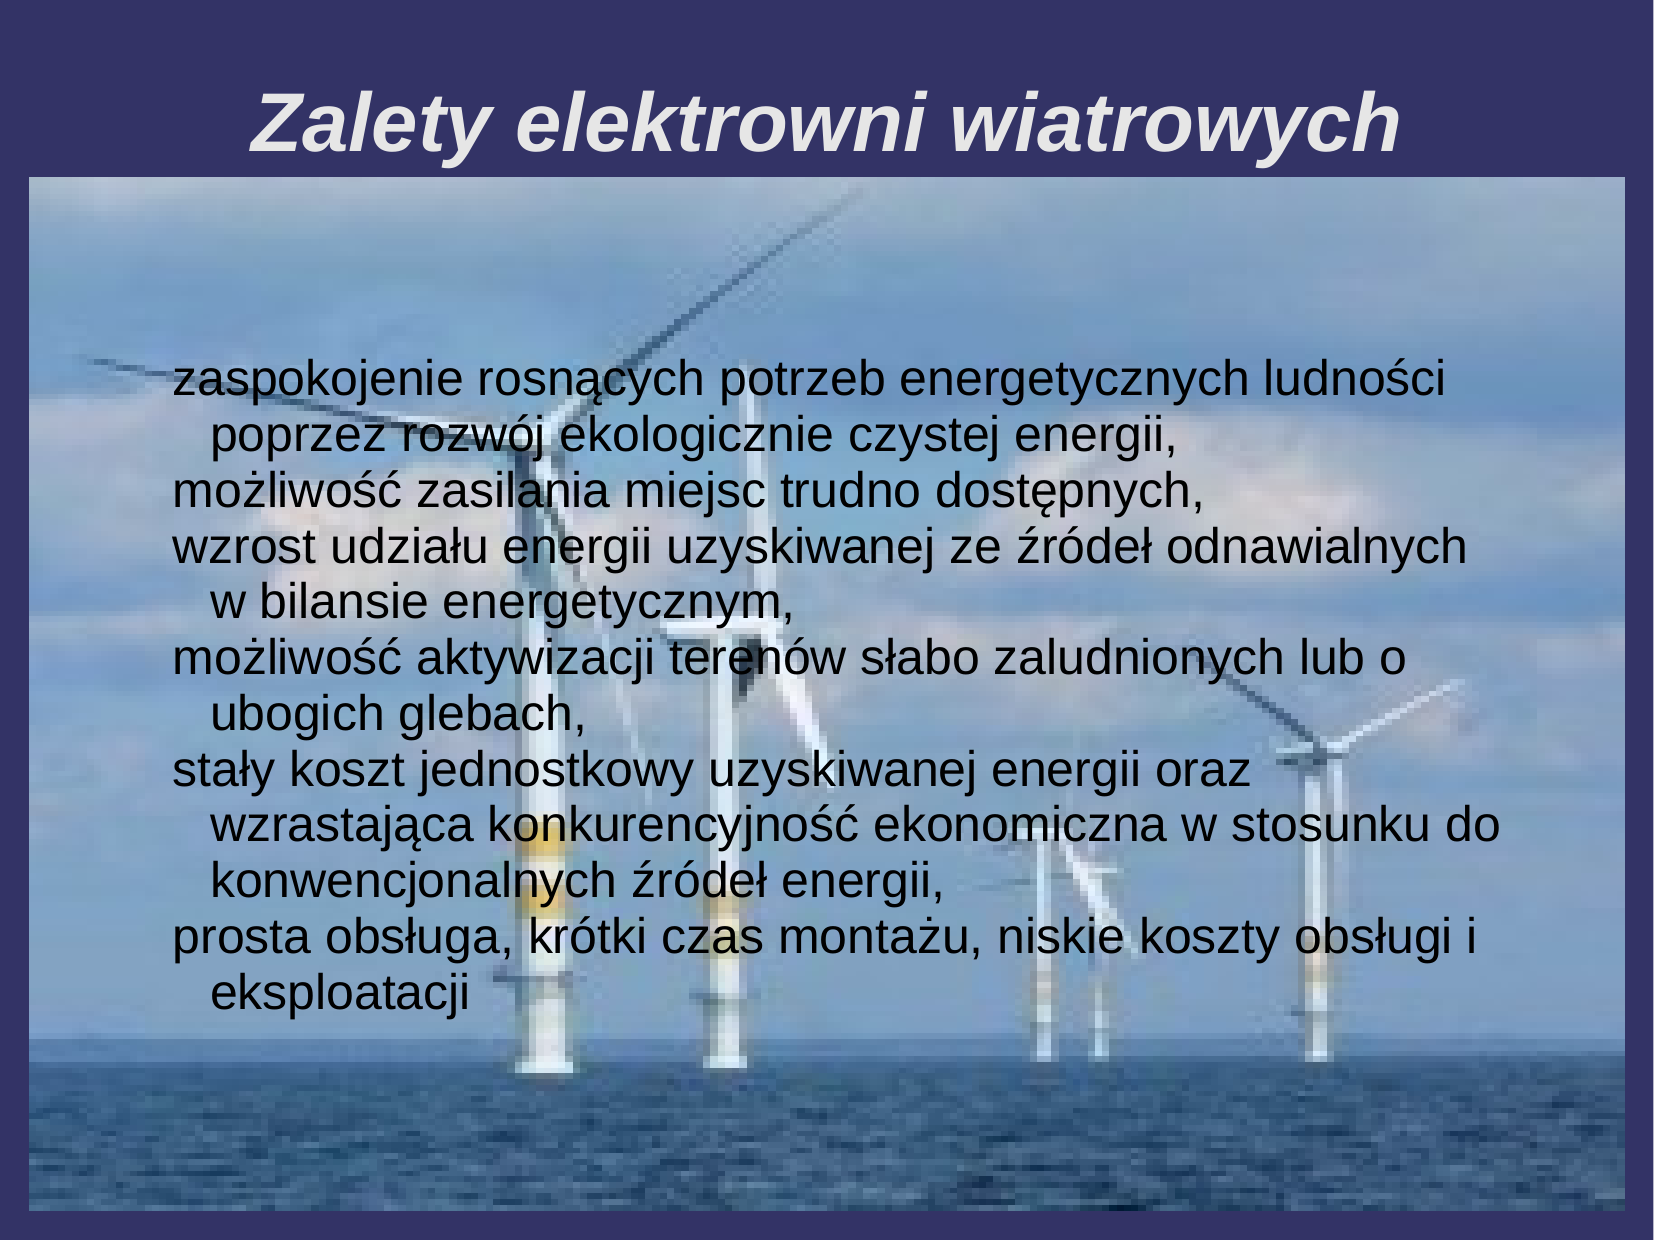

# Zalety elektrowni wiatrowych
zaspokojenie rosnących potrzeb energetycznych ludności poprzez rozwój ekologicznie czystej energii,
możliwość zasilania miejsc trudno dostępnych,
wzrost udziału energii uzyskiwanej ze źródeł odnawialnych w bilansie energetycznym,
możliwość aktywizacji terenów słabo zaludnionych lub o ubogich glebach,
stały koszt jednostkowy uzyskiwanej energii oraz wzrastająca konkurencyjność ekonomiczna w stosunku do konwencjonalnych źródeł energii,
prosta obsługa, krótki czas montażu, niskie koszty obsługi i eksploatacji